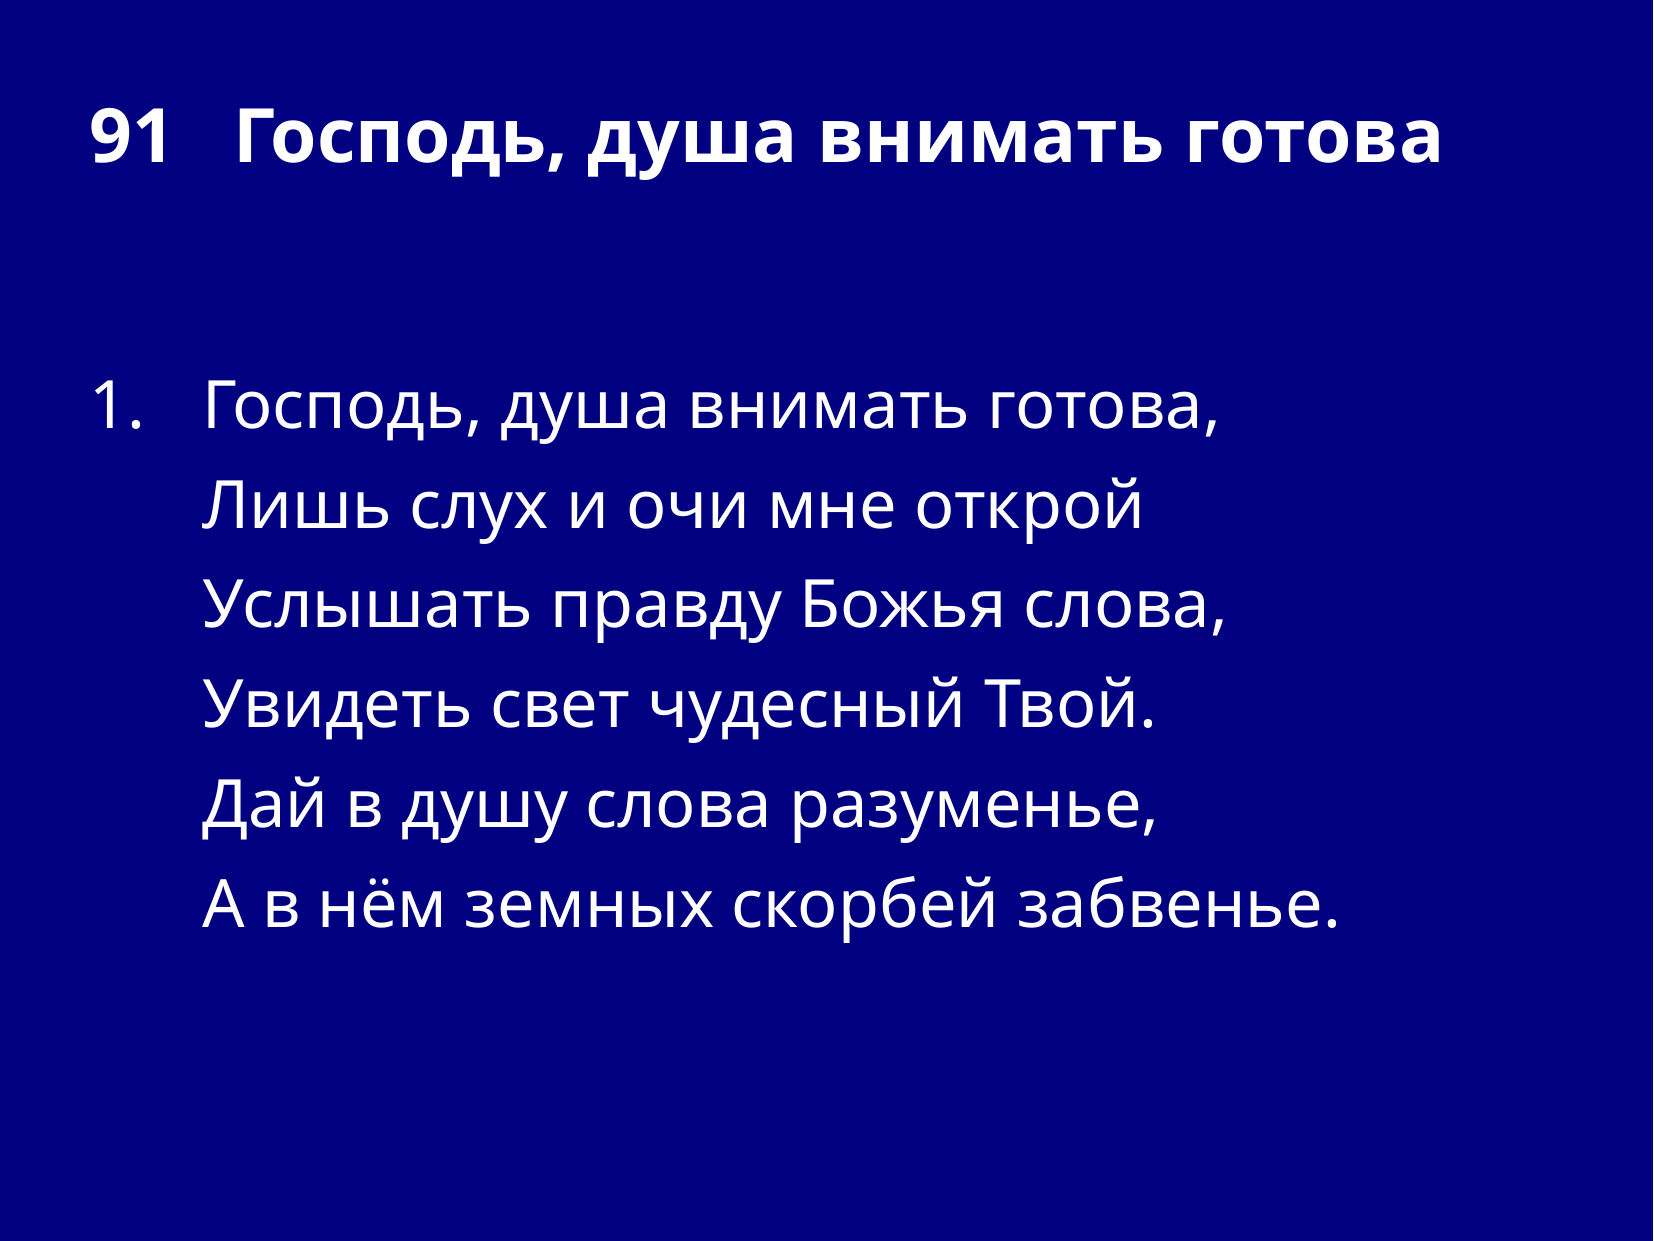

91 Господь, душа внимать готова
1.	Господь, душа внимать готова,
	Лишь слух и очи мне открой
	Услышать правду Божья слова,
	Увидеть свет чудесный Твой.
	Дай в душу слова разуменье,
	А в нём земных скорбей забвенье.